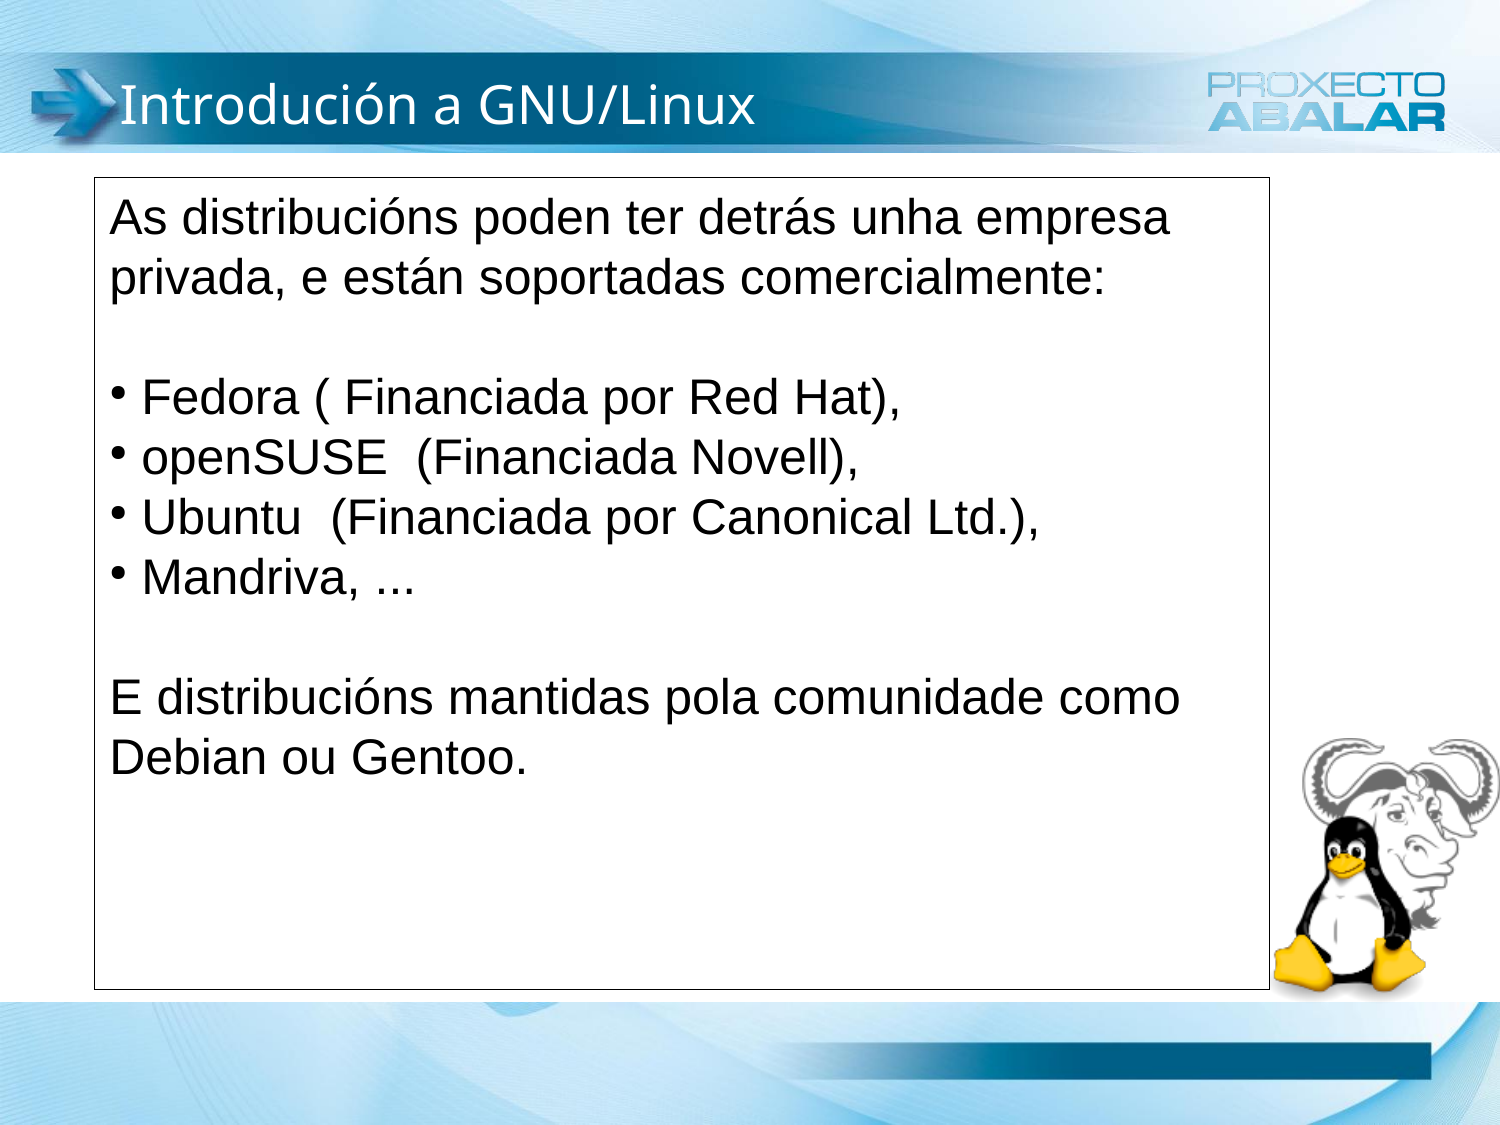

Introdución a GNU/Linux
As distribucións poden ter detrás unha empresa privada, e están soportadas comercialmente:
 Fedora ( Financiada por Red Hat),
 openSUSE (Financiada Novell),
 Ubuntu (Financiada por Canonical Ltd.),
 Mandriva, ...
E distribucións mantidas pola comunidade como Debian ou Gentoo.